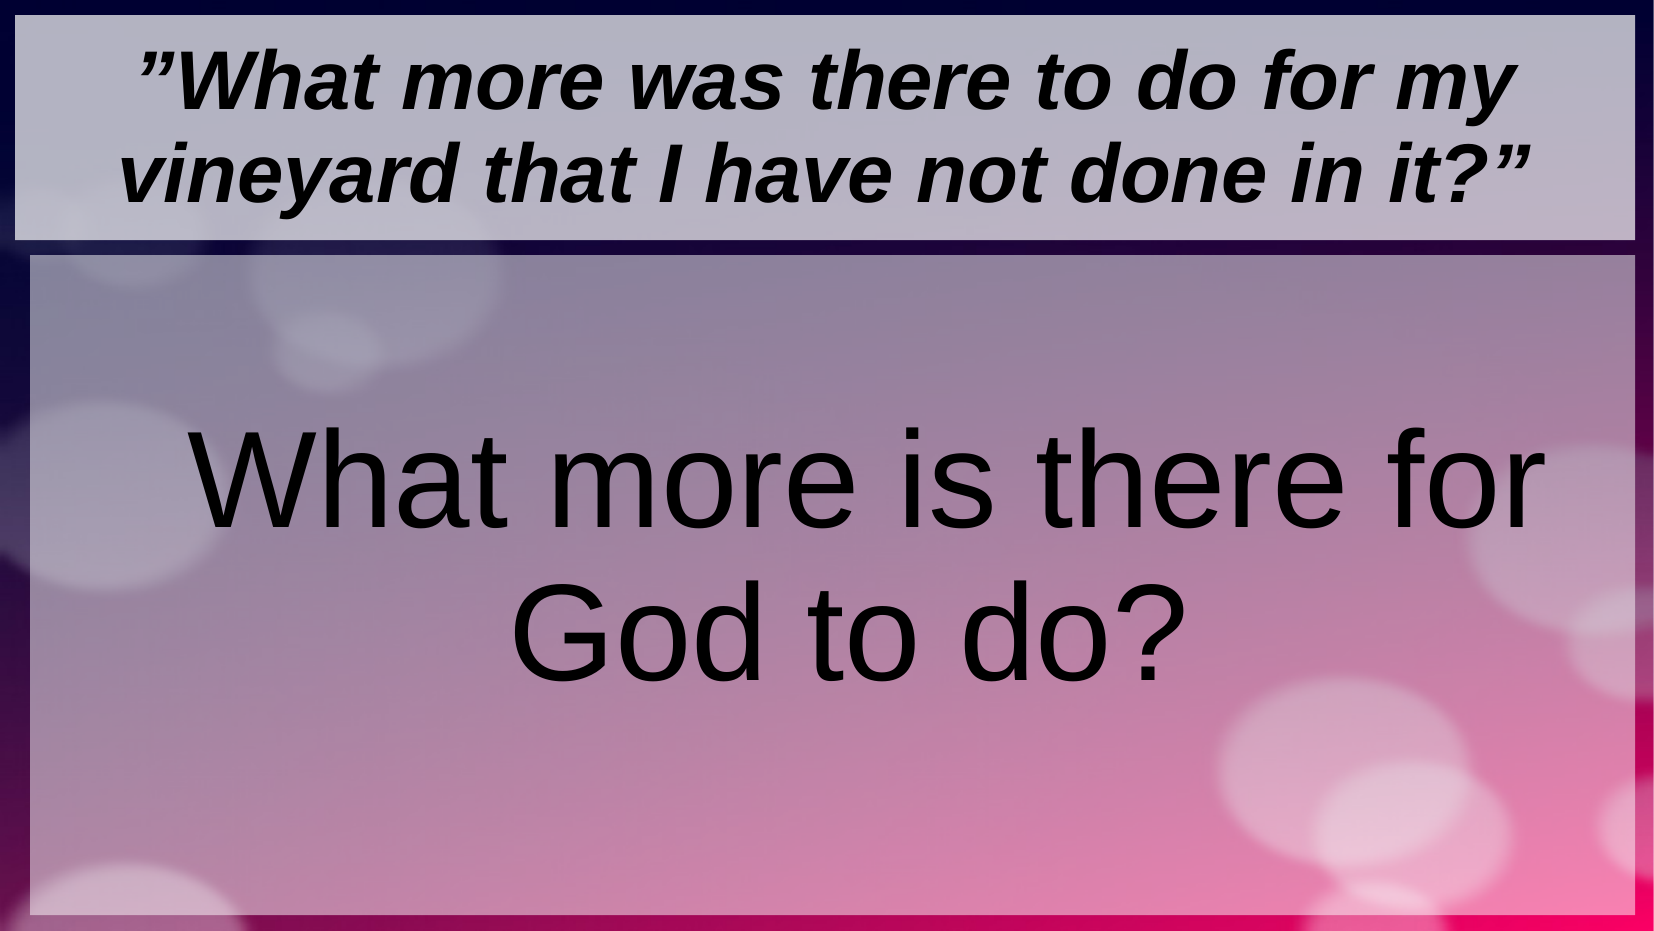

# ”What more was there to do for my vineyard that I have not done in it?”
What more is there for God to do?